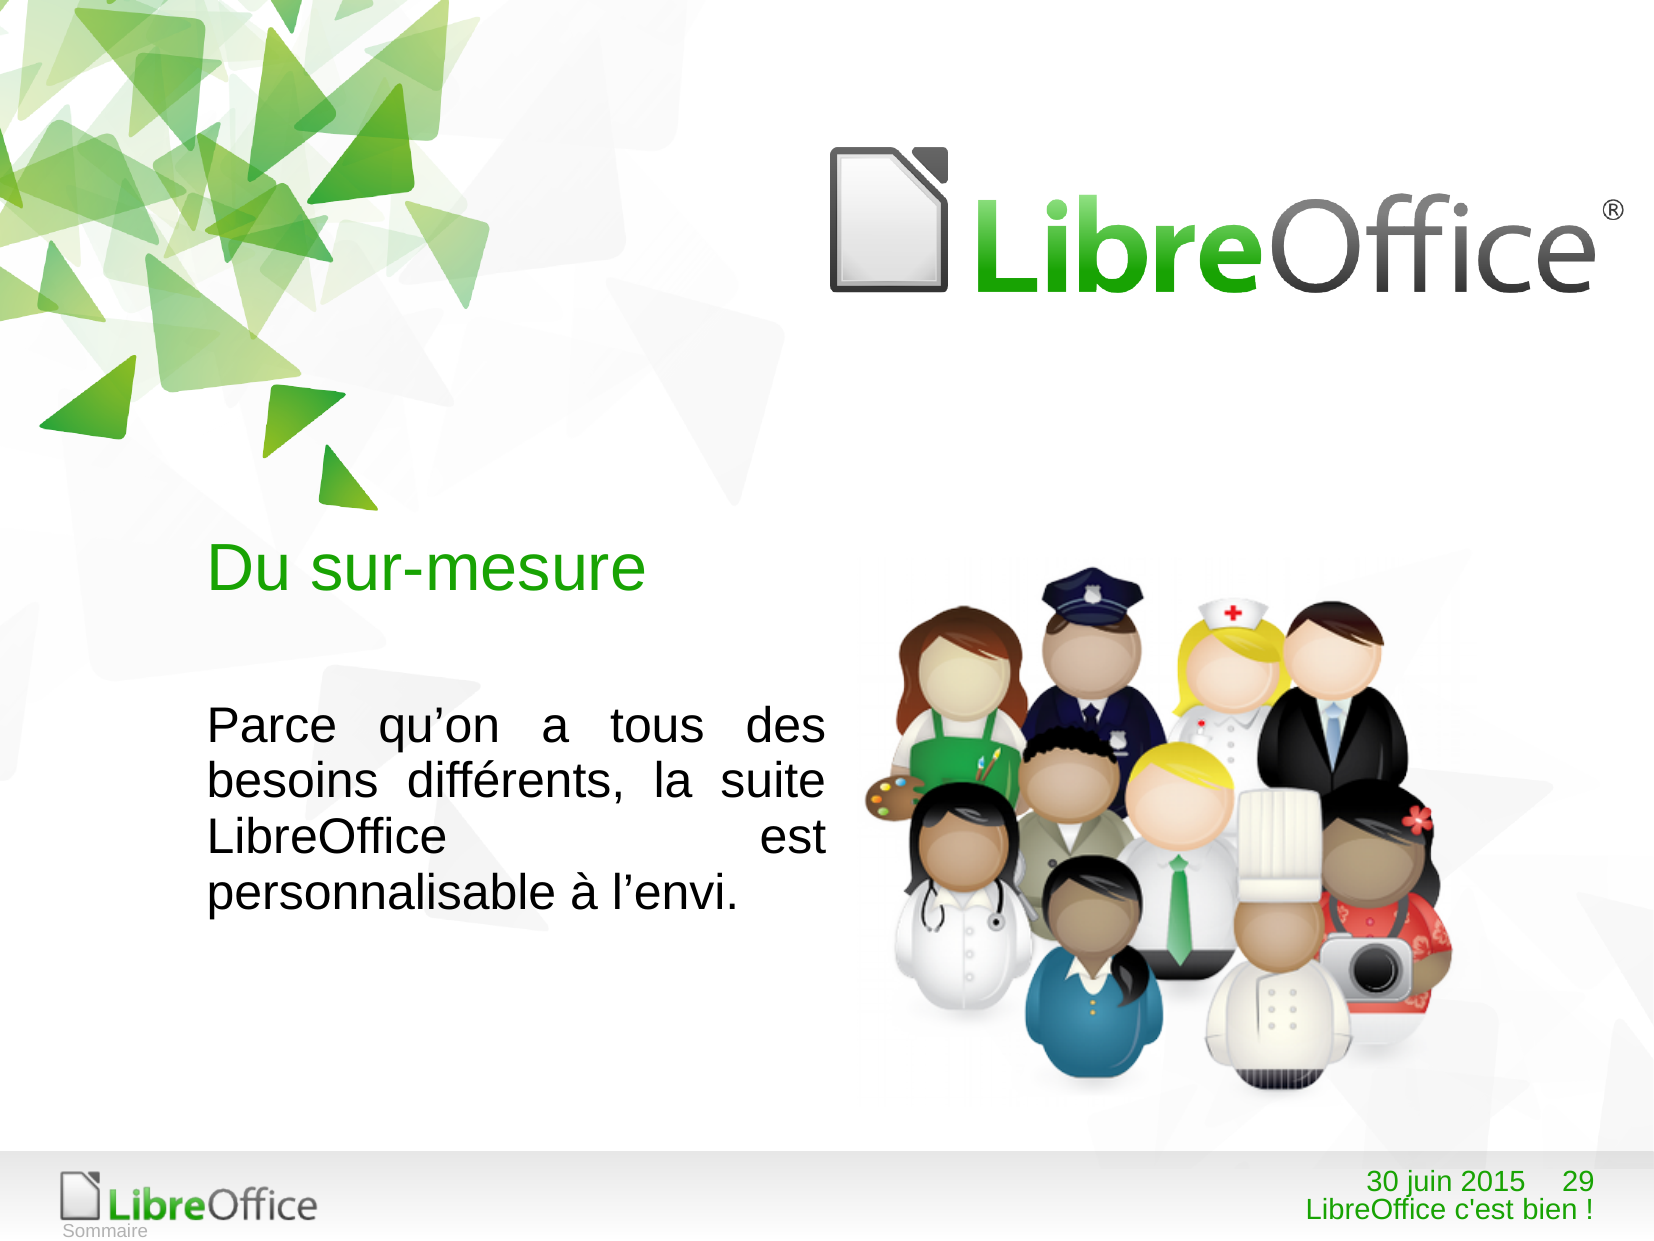

# Du sur-mesure
Parce qu’on a tous des besoins différents, la suite LibreOffice est personnalisable à l’envi.
30 juin 2015
29
LibreOffice c'est bien !